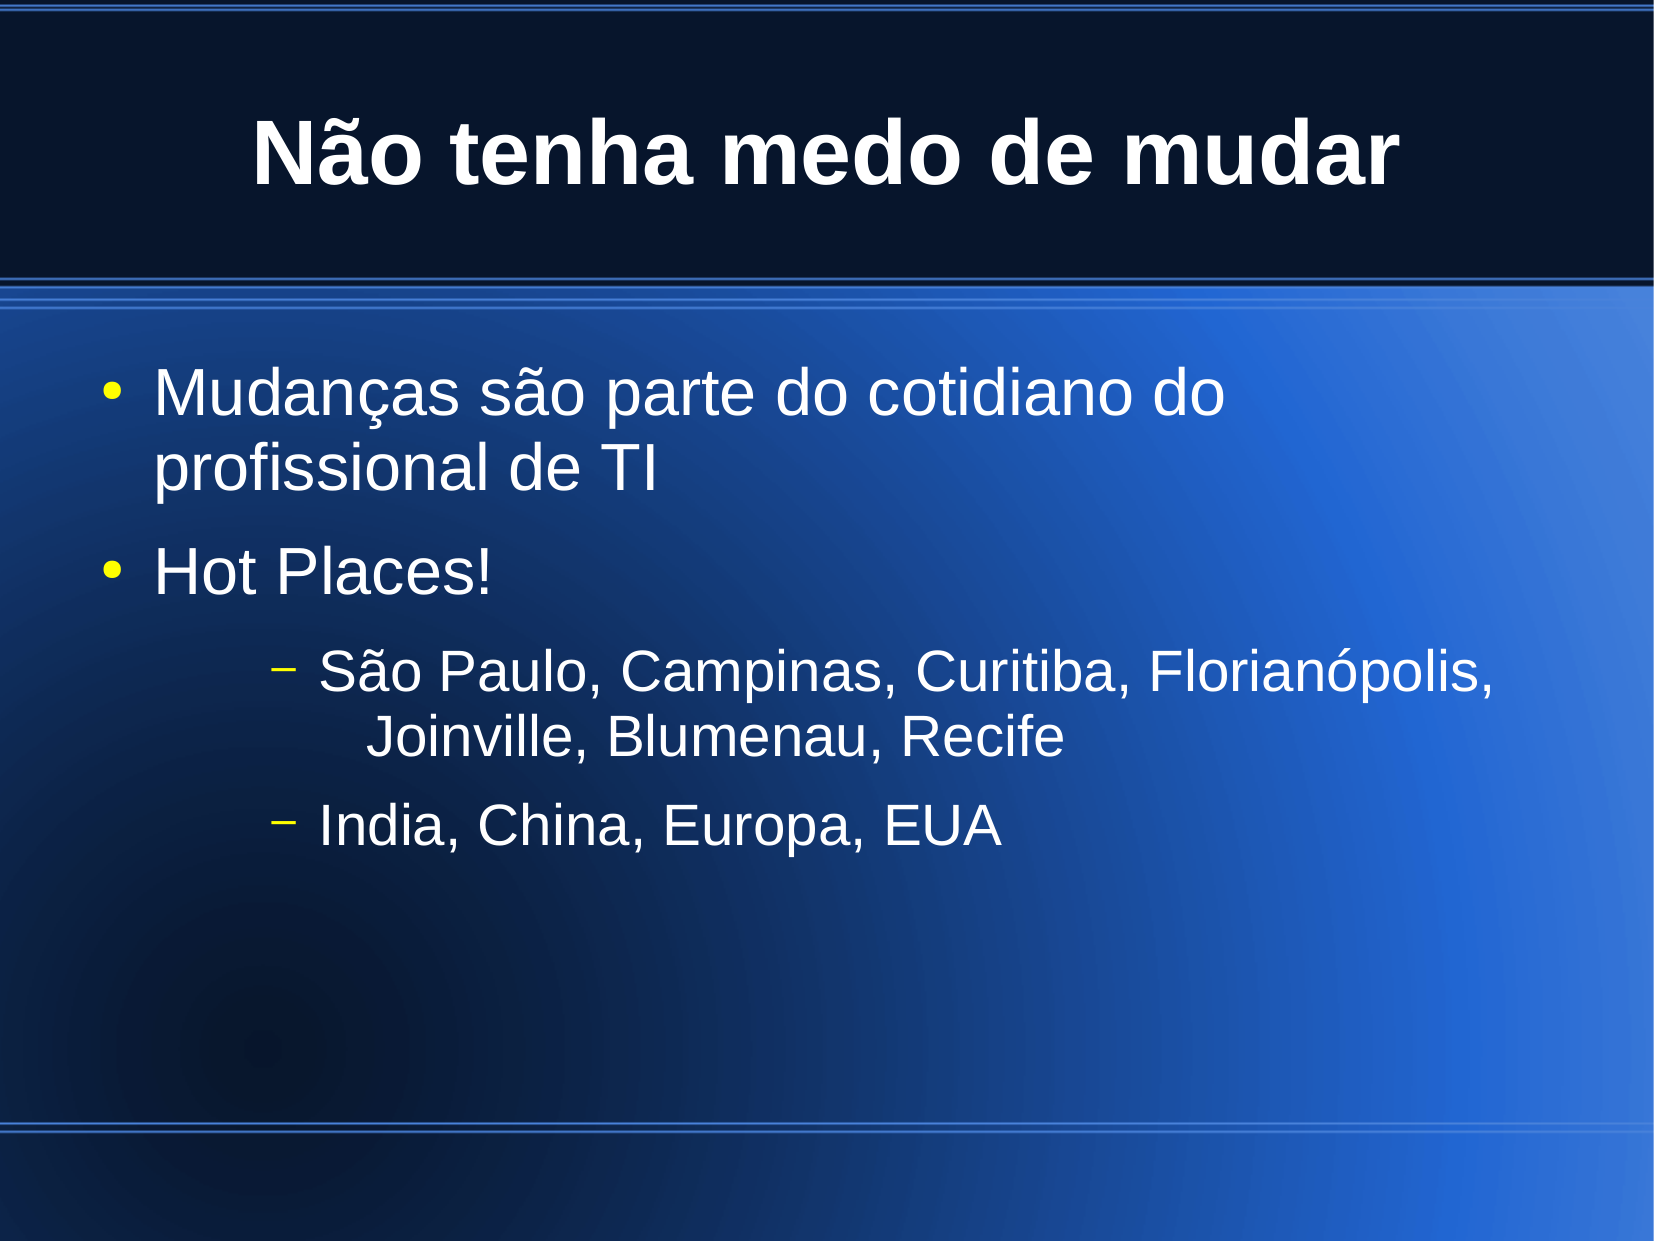

# Não tenha medo de mudar
Mudanças são parte do cotidiano do profissional de TI
Hot Places!
São Paulo, Campinas, Curitiba, Florianópolis, Joinville, Blumenau, Recife
India, China, Europa, EUA